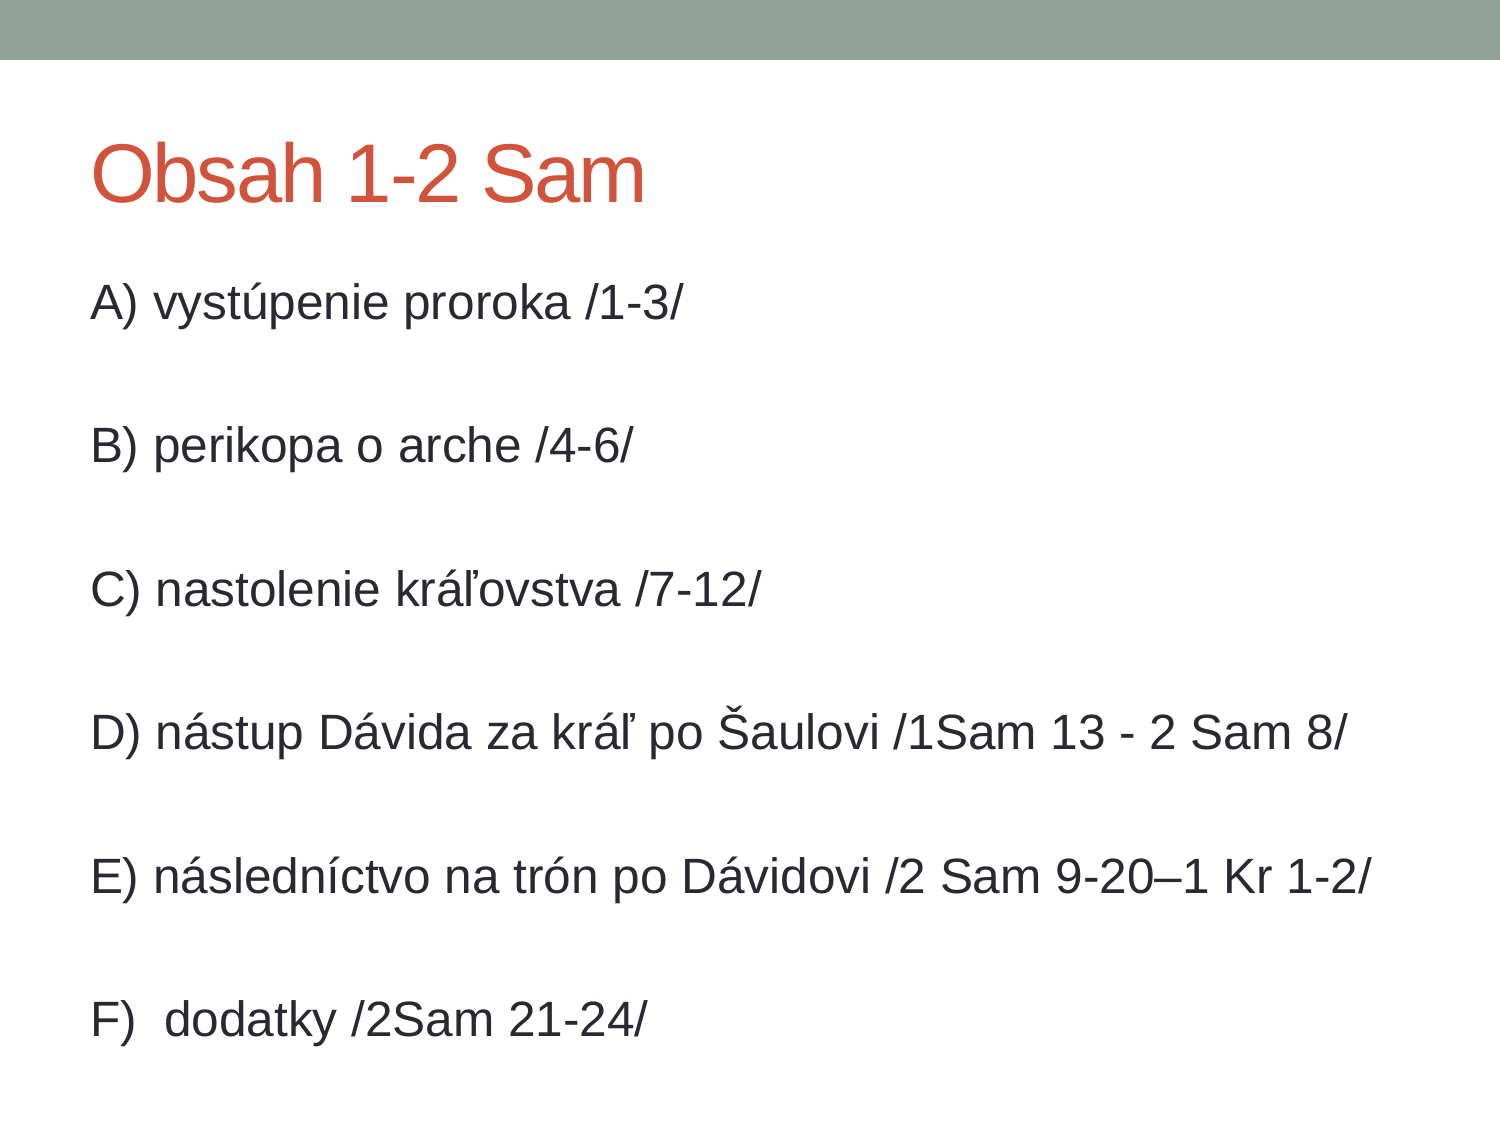

# Obsah 1-2 Sam
A) vystúpenie proroka /1-3/
B) perikopa o arche /4-6/
C) nastolenie kráľovstva /7-12/
D) nástup Dávida za kráľ po Šaulovi /1Sam 13 - 2 Sam 8/
E) následníctvo na trón po Dávidovi /2 Sam 9-20–1 Kr 1-2/
F) dodatky /2Sam 21-24/